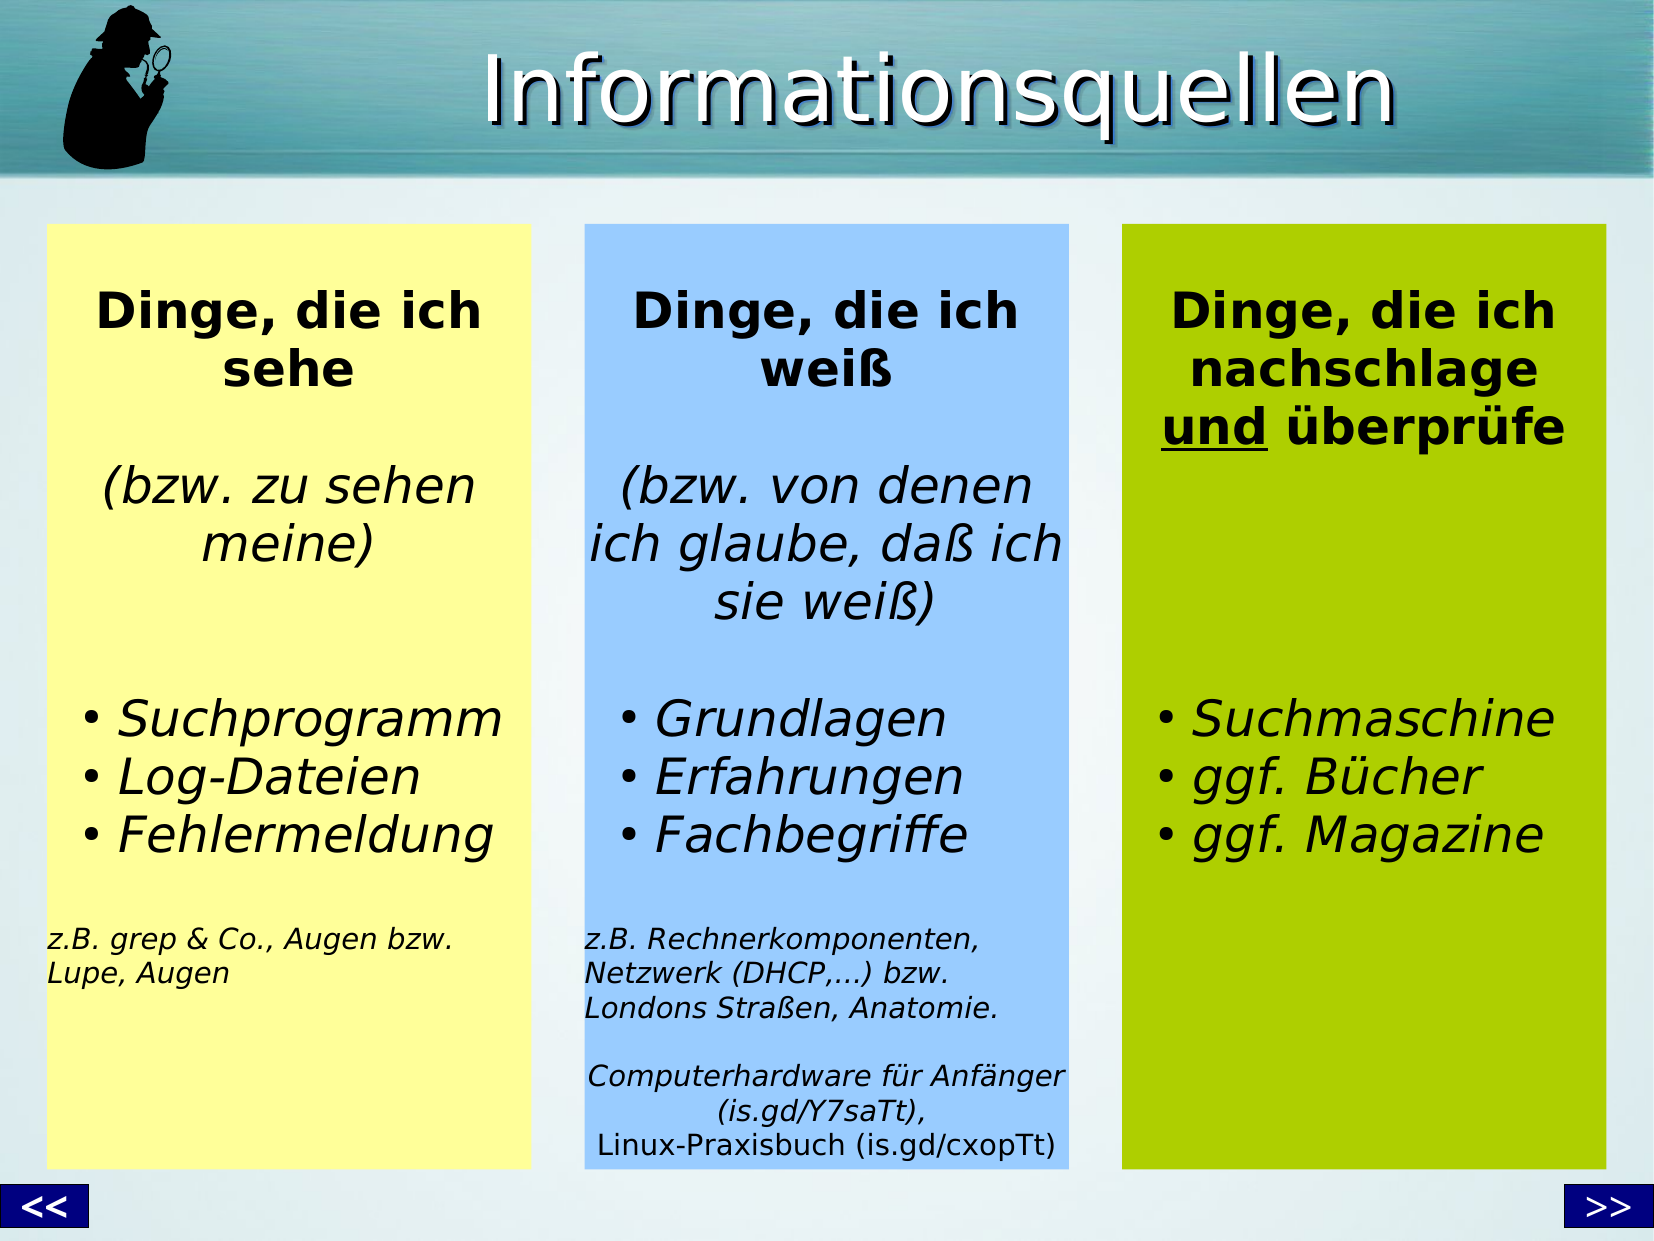

# Informationsquellen
Dinge, die ich sehe
(bzw. zu sehen meine)
Suchprogramm
Log-Dateien
Fehlermeldung
z.B. grep & Co., Augen bzw. Lupe, Augen
Dinge, die ich weiß
(bzw. von denen ich glaube, daß ich sie weiß)
Grundlagen
Erfahrungen
Fachbegriffe
z.B. Rechnerkomponenten,
Netzwerk (DHCP,...) bzw. Londons Straßen, Anatomie.
Computerhardware für Anfänger (is.gd/Y7saTt),
Linux-Praxisbuch (is.gd/cxopTt)
Dinge, die ich nachschlage
und überprüfe
Suchmaschine
ggf. Bücher
ggf. Magazine